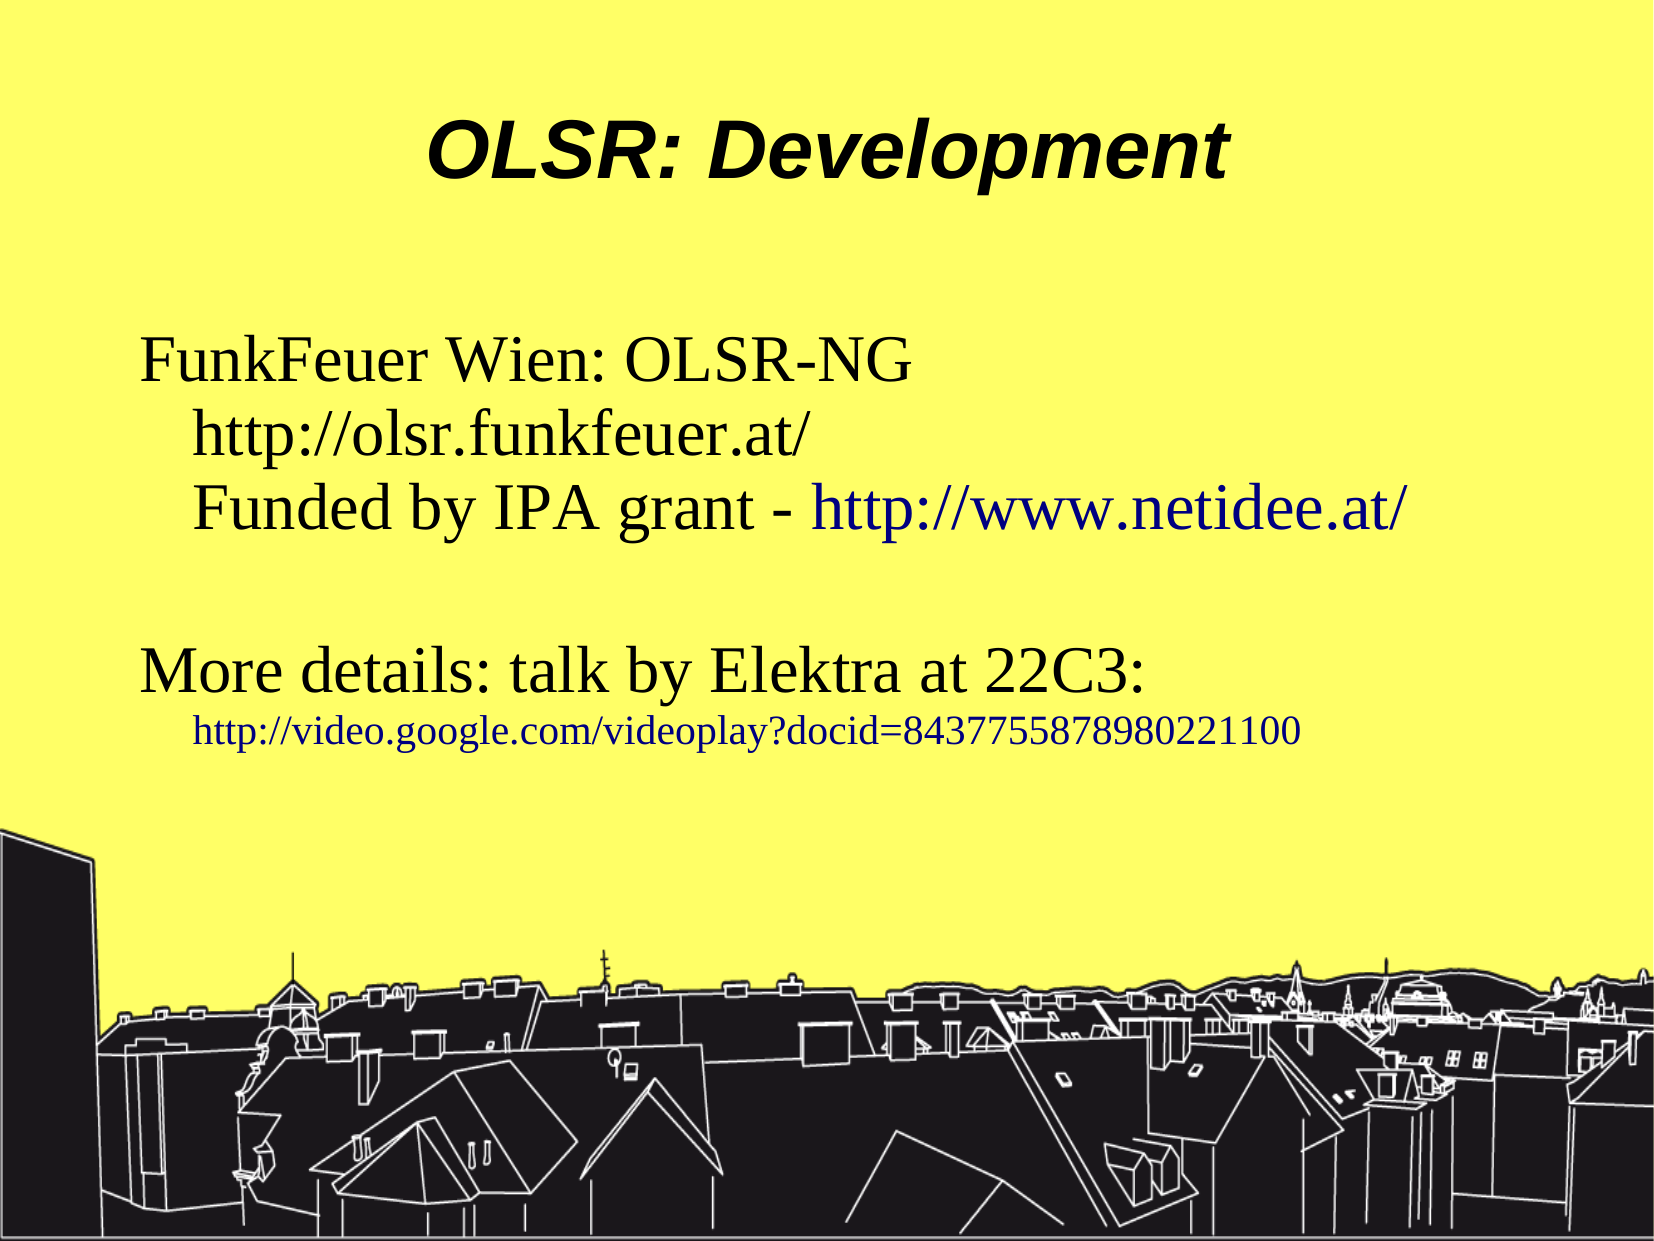

# OLSR: Development
FunkFeuer Wien: OLSR-NG
http://olsr.funkfeuer.at/
Funded by IPA grant - http://www.netidee.at/
More details: talk by Elektra at 22C3:
http://video.google.com/videoplay?docid=8437755878980221100